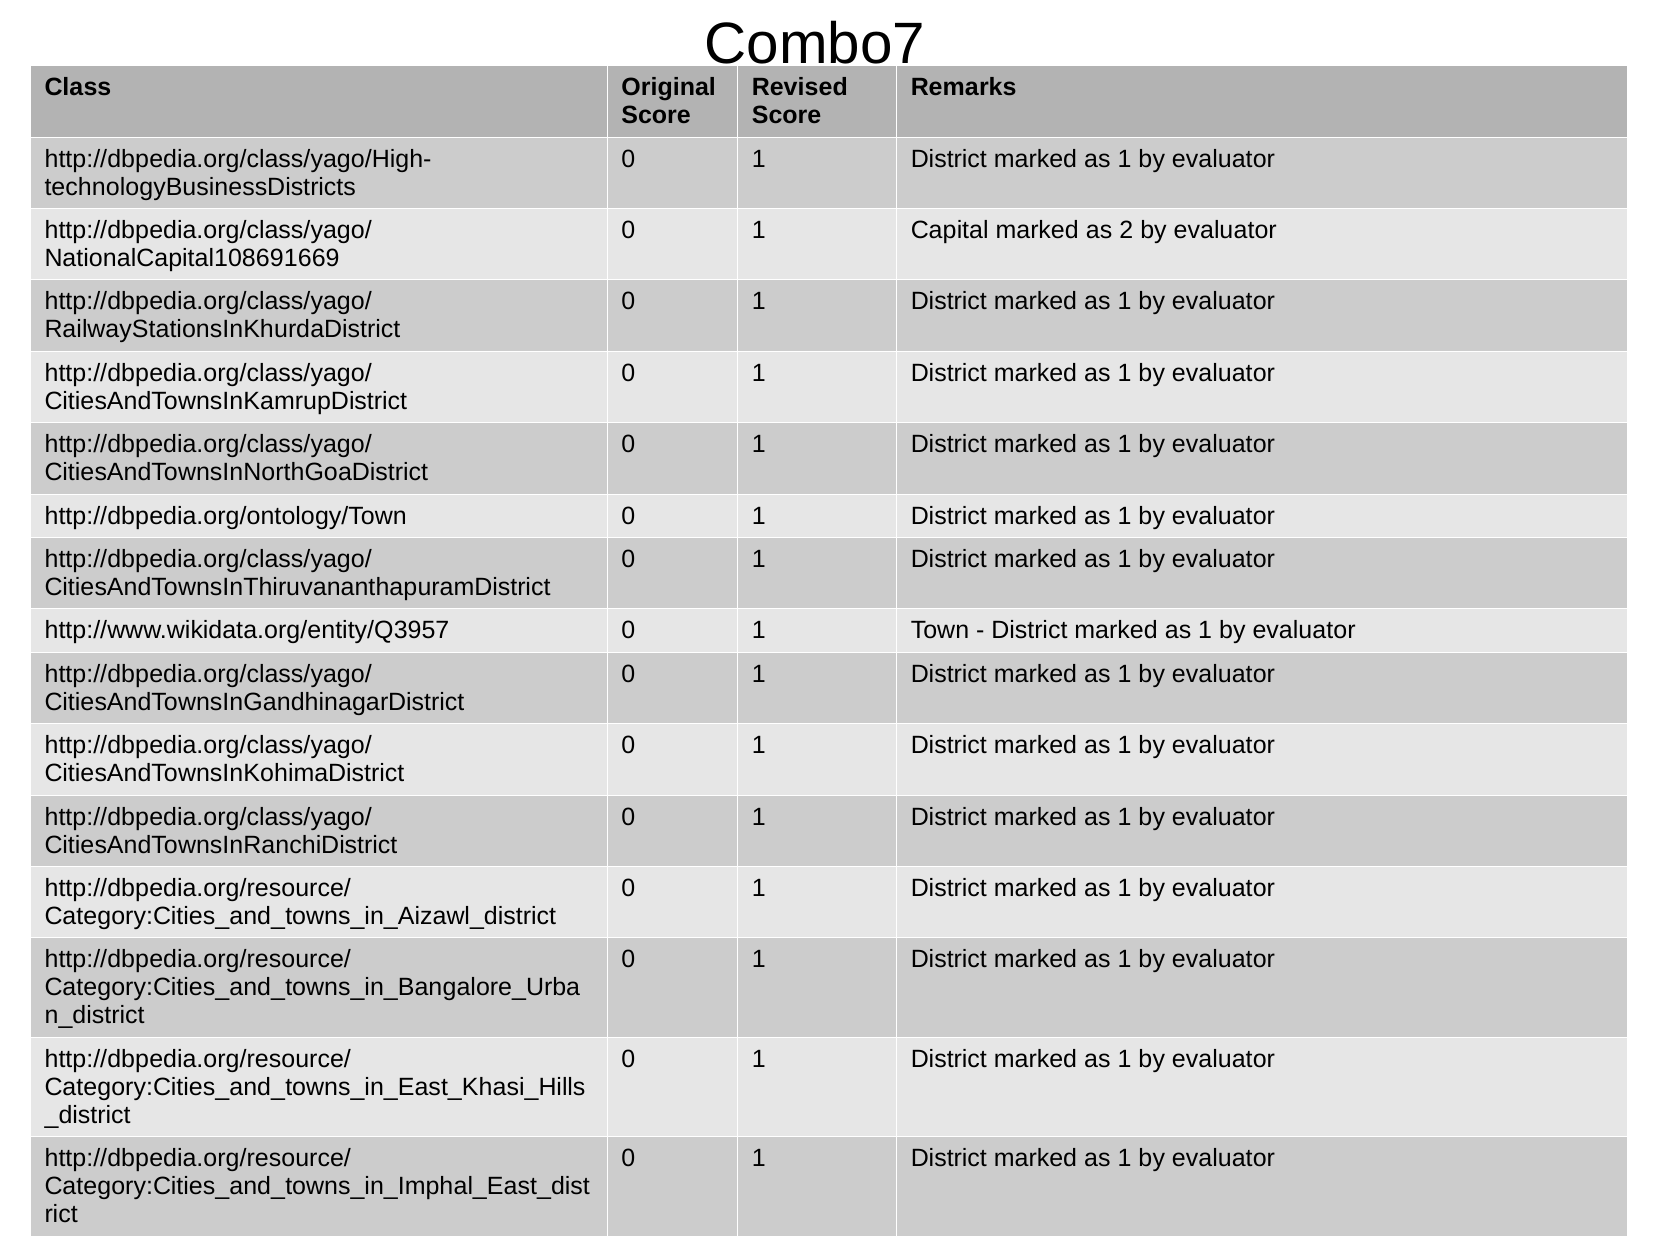

# Combo7
| Class | Original Score | Revised Score | Remarks |
| --- | --- | --- | --- |
| http://dbpedia.org/class/yago/High-technologyBusinessDistricts | 0 | 1 | District marked as 1 by evaluator |
| http://dbpedia.org/class/yago/NationalCapital108691669 | 0 | 1 | Capital marked as 2 by evaluator |
| http://dbpedia.org/class/yago/RailwayStationsInKhurdaDistrict | 0 | 1 | District marked as 1 by evaluator |
| http://dbpedia.org/class/yago/CitiesAndTownsInKamrupDistrict | 0 | 1 | District marked as 1 by evaluator |
| http://dbpedia.org/class/yago/CitiesAndTownsInNorthGoaDistrict | 0 | 1 | District marked as 1 by evaluator |
| http://dbpedia.org/ontology/Town | 0 | 1 | District marked as 1 by evaluator |
| http://dbpedia.org/class/yago/CitiesAndTownsInThiruvananthapuramDistrict | 0 | 1 | District marked as 1 by evaluator |
| http://www.wikidata.org/entity/Q3957 | 0 | 1 | Town - District marked as 1 by evaluator |
| http://dbpedia.org/class/yago/CitiesAndTownsInGandhinagarDistrict | 0 | 1 | District marked as 1 by evaluator |
| http://dbpedia.org/class/yago/CitiesAndTownsInKohimaDistrict | 0 | 1 | District marked as 1 by evaluator |
| http://dbpedia.org/class/yago/CitiesAndTownsInRanchiDistrict | 0 | 1 | District marked as 1 by evaluator |
| http://dbpedia.org/resource/Category:Cities\_and\_towns\_in\_Aizawl\_district | 0 | 1 | District marked as 1 by evaluator |
| http://dbpedia.org/resource/Category:Cities\_and\_towns\_in\_Bangalore\_Urban\_district | 0 | 1 | District marked as 1 by evaluator |
| http://dbpedia.org/resource/Category:Cities\_and\_towns\_in\_East\_Khasi\_Hills\_district | 0 | 1 | District marked as 1 by evaluator |
| http://dbpedia.org/resource/Category:Cities\_and\_towns\_in\_Imphal\_East\_district | 0 | 1 | District marked as 1 by evaluator |